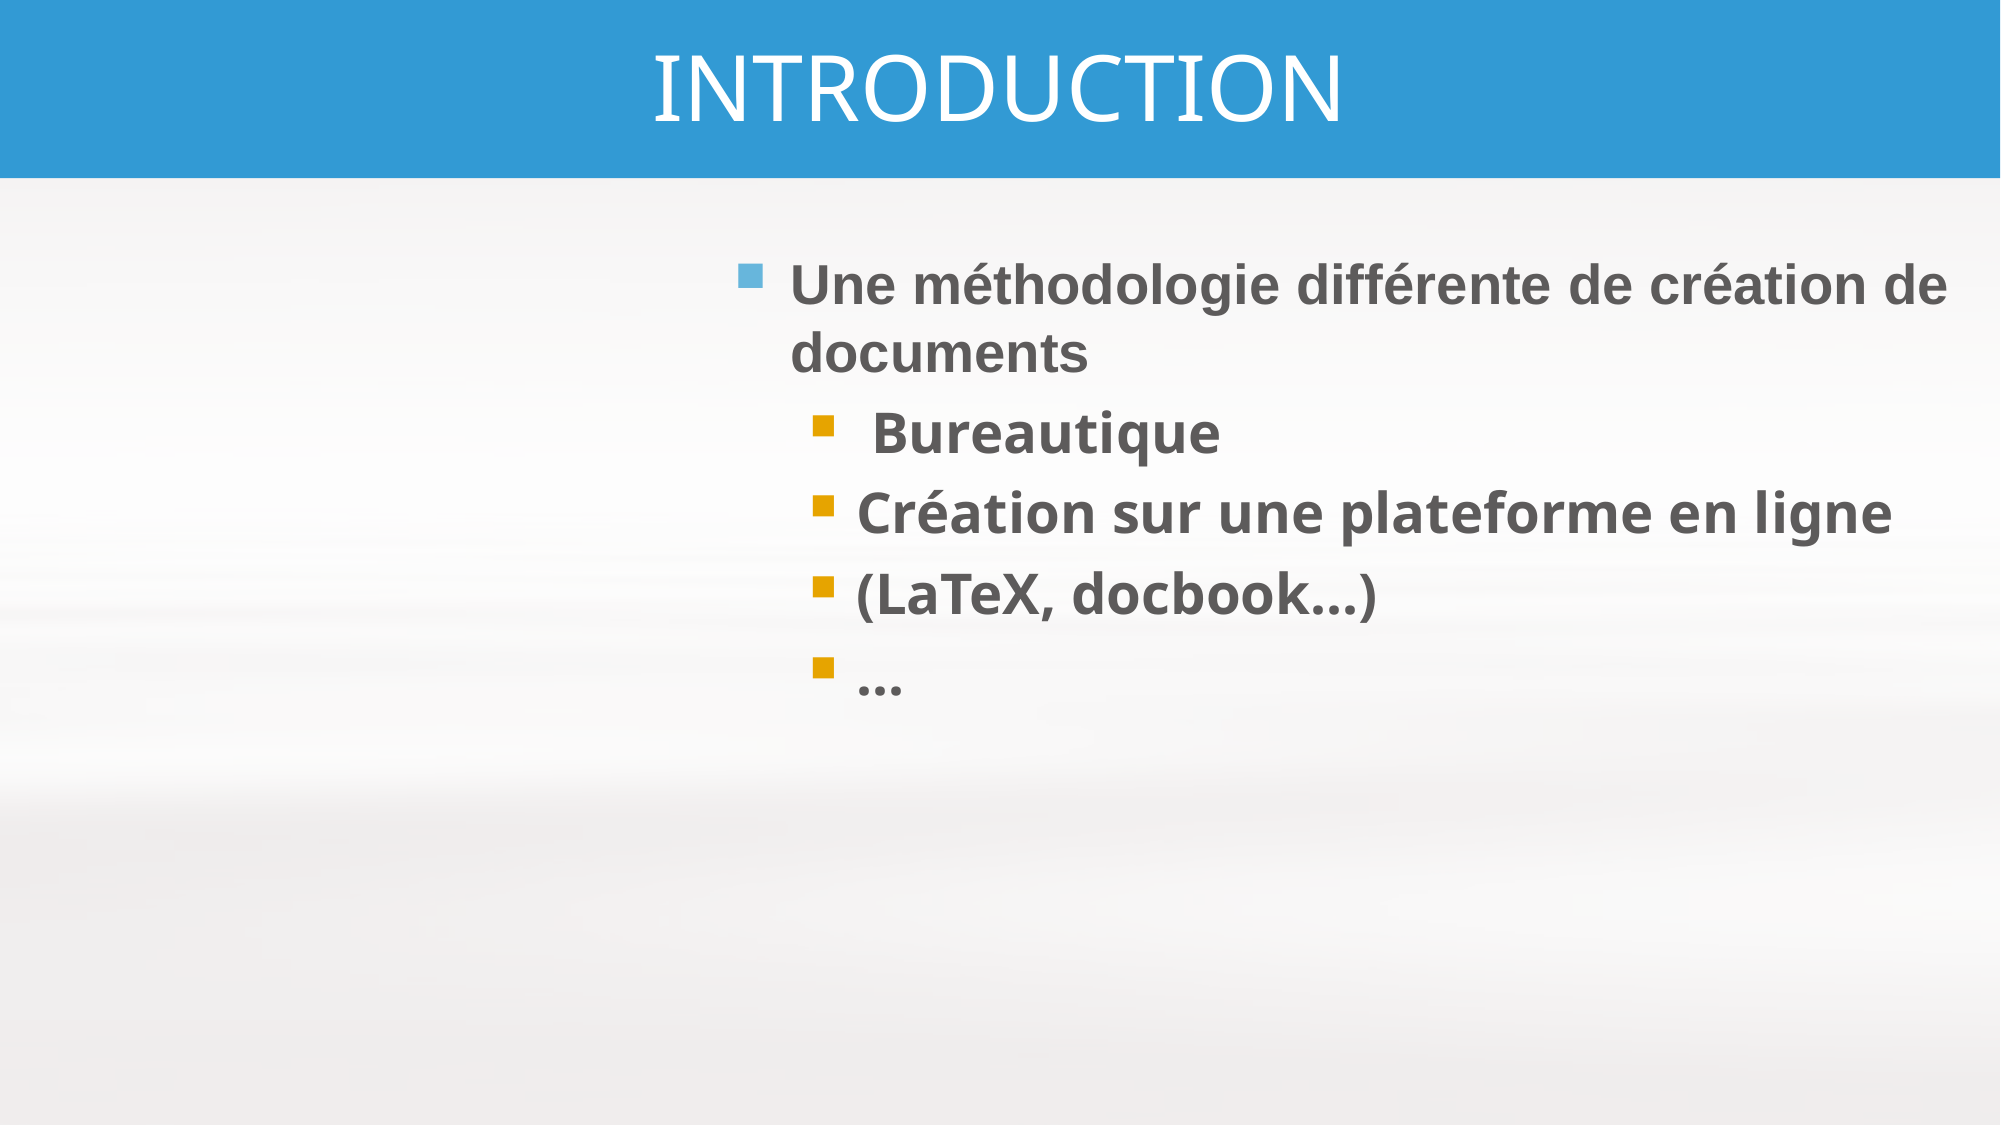

Introduction
Une méthodologie différente de création de documents
 Bureautique
Création sur une plateforme en ligne
(LaTeX, docbook...)
...